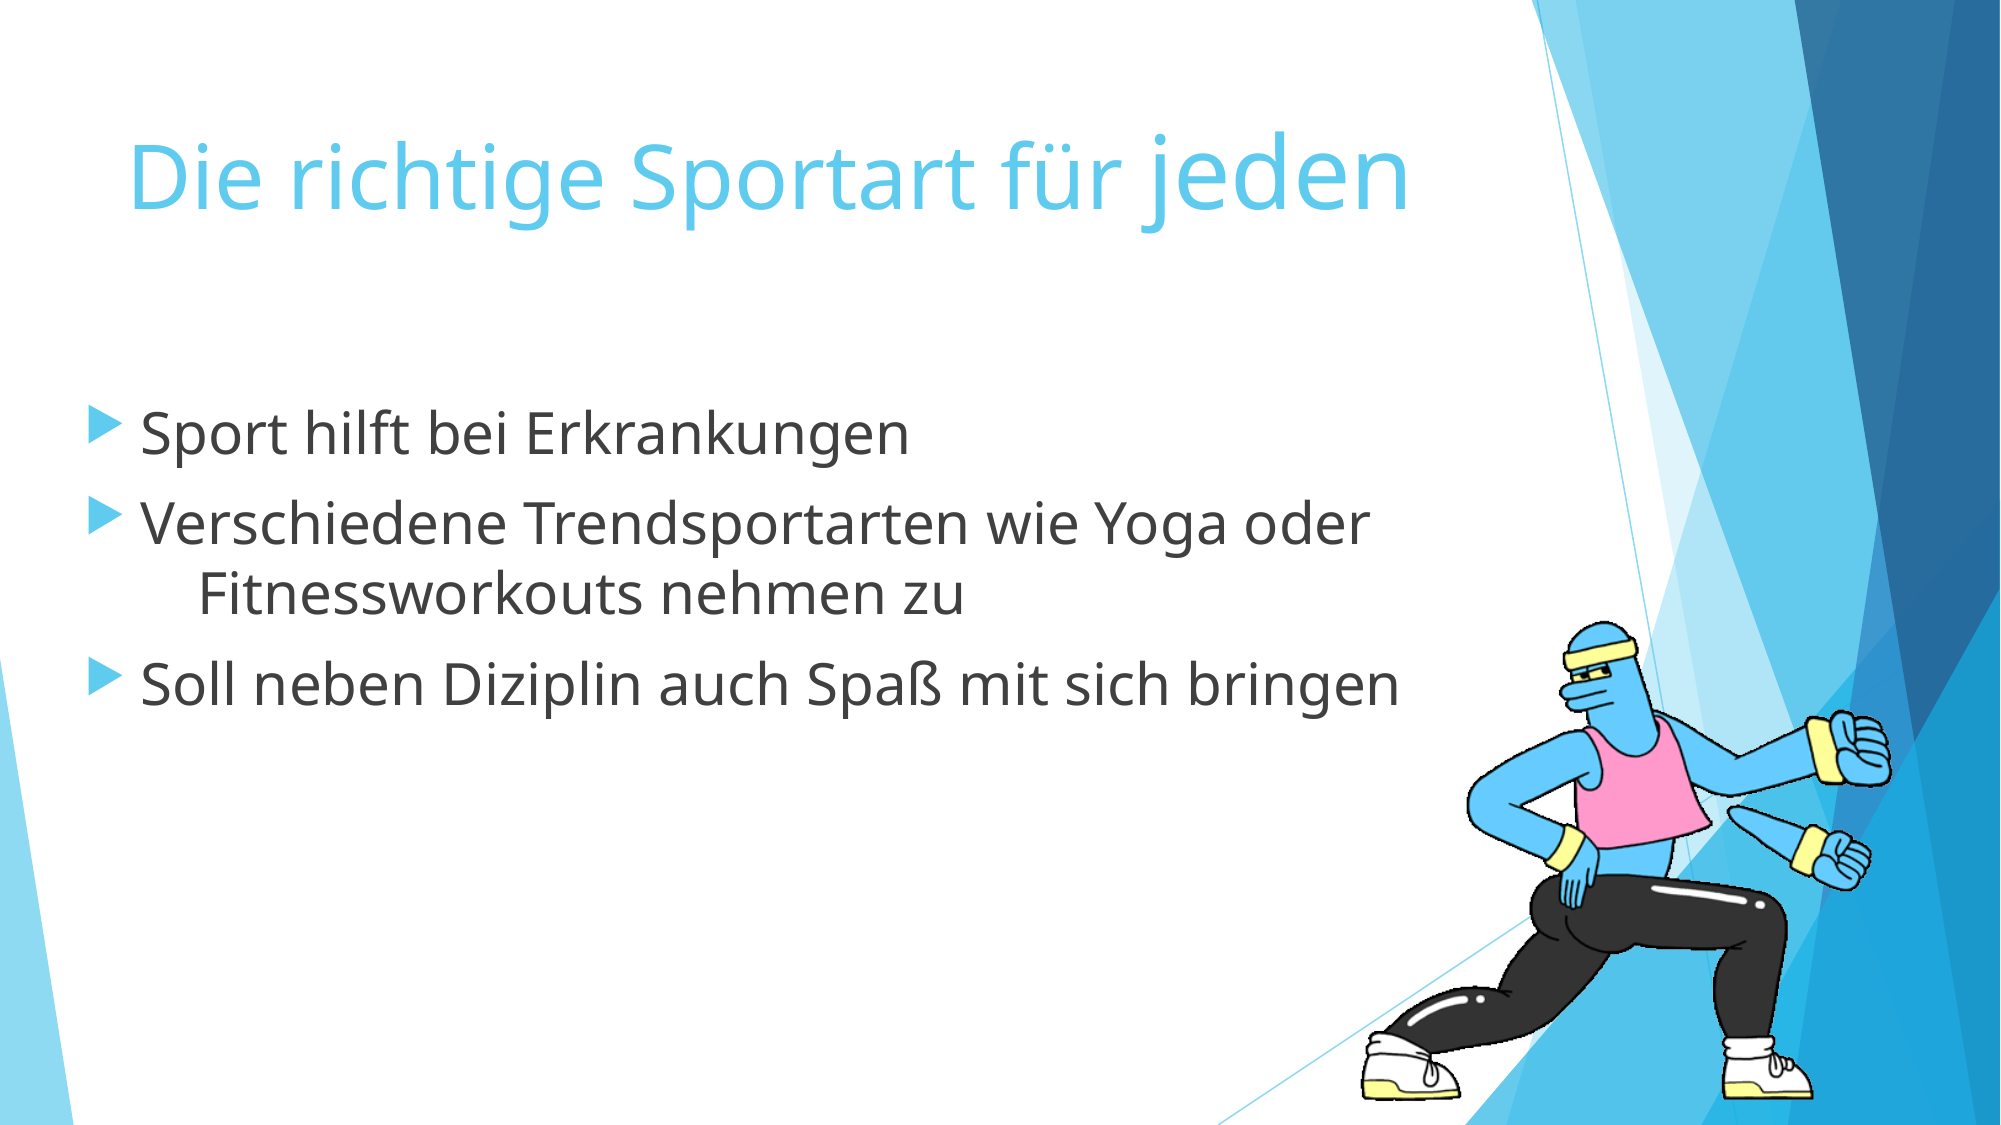

# Die richtige Sportart für jeden
Sport hilft bei Erkrankungen
Verschiedene Trendsportarten wie Yoga oder Fitnessworkouts nehmen zu
Soll neben Diziplin auch Spaß mit sich bringen